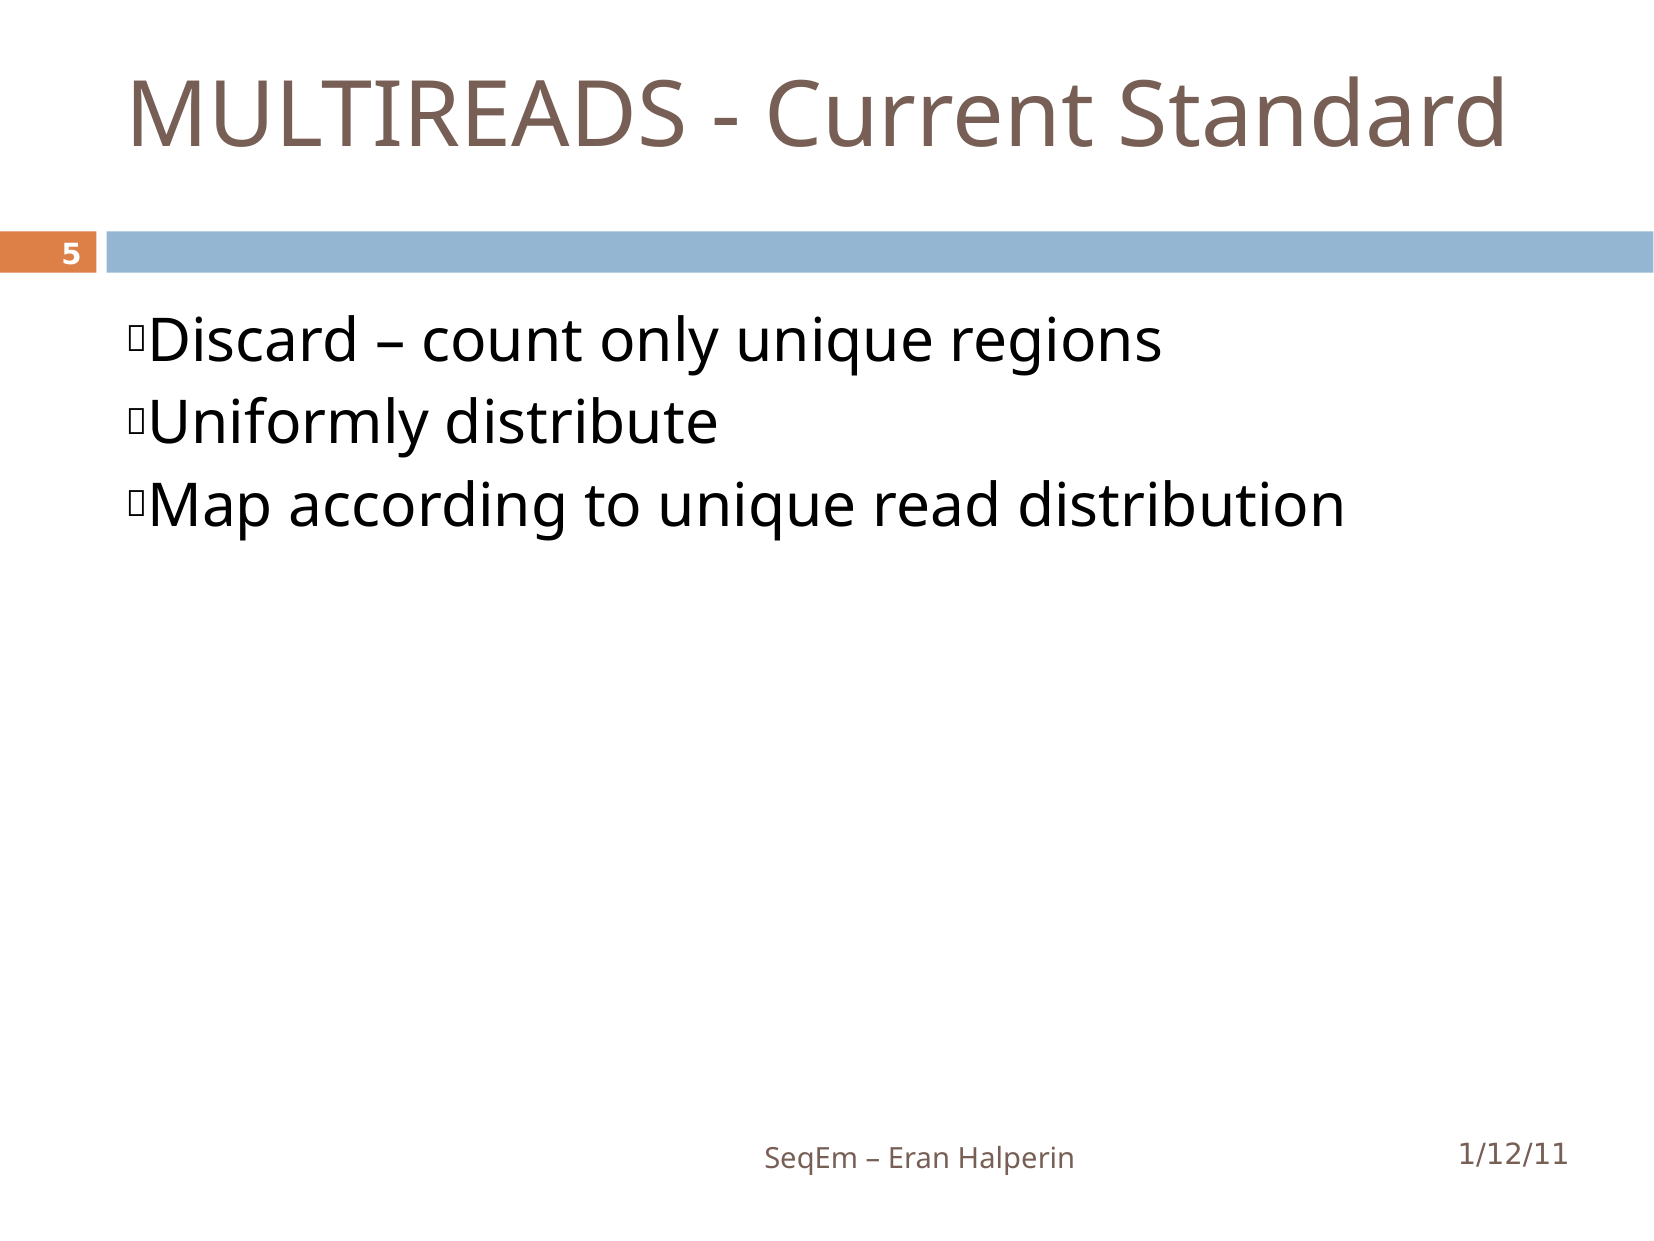

MULTIREADS - Current Standard
Discard – count only unique regions
Uniformly distribute
Map according to unique read distribution
SeqEm – Eran Halperin
1/12/11